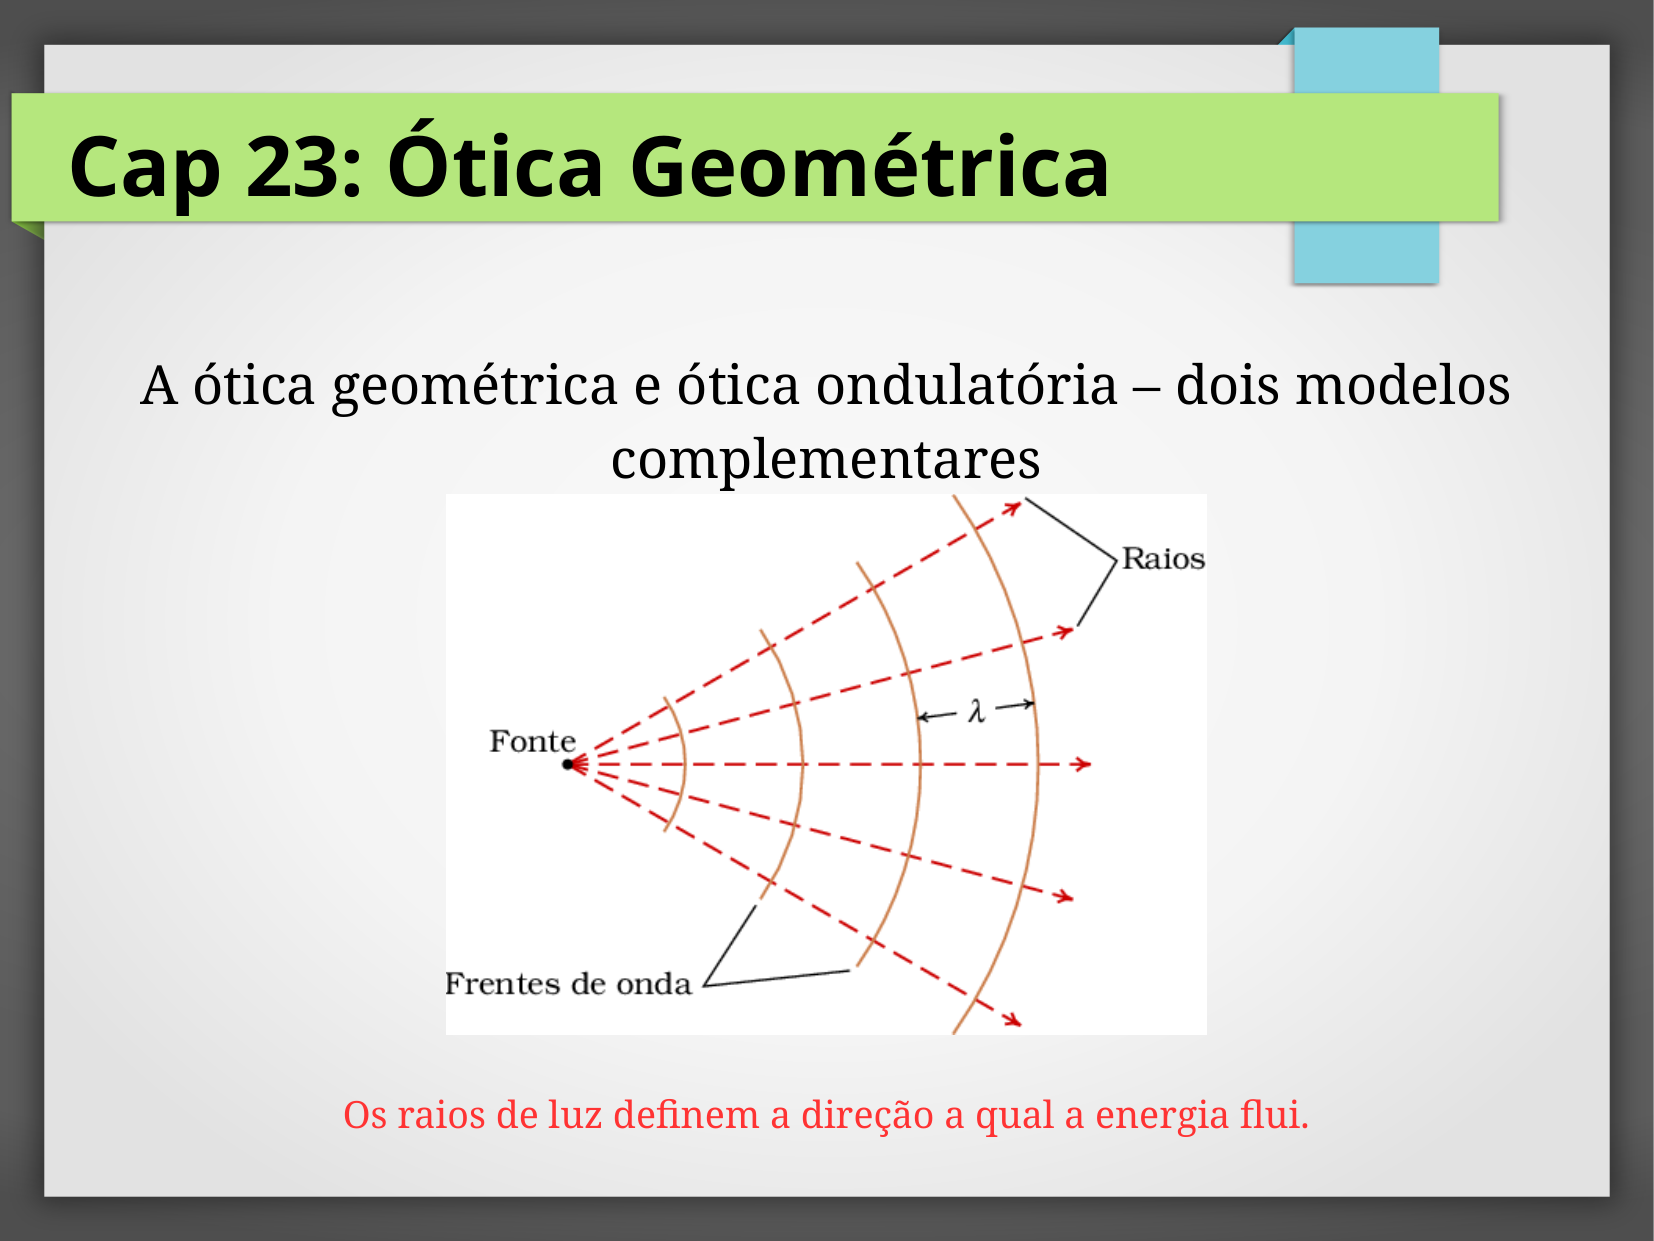

Cap 23: Ótica Geométrica
A ótica geométrica e ótica ondulatória – dois modelos complementares
Os raios de luz definem a direção a qual a energia flui.